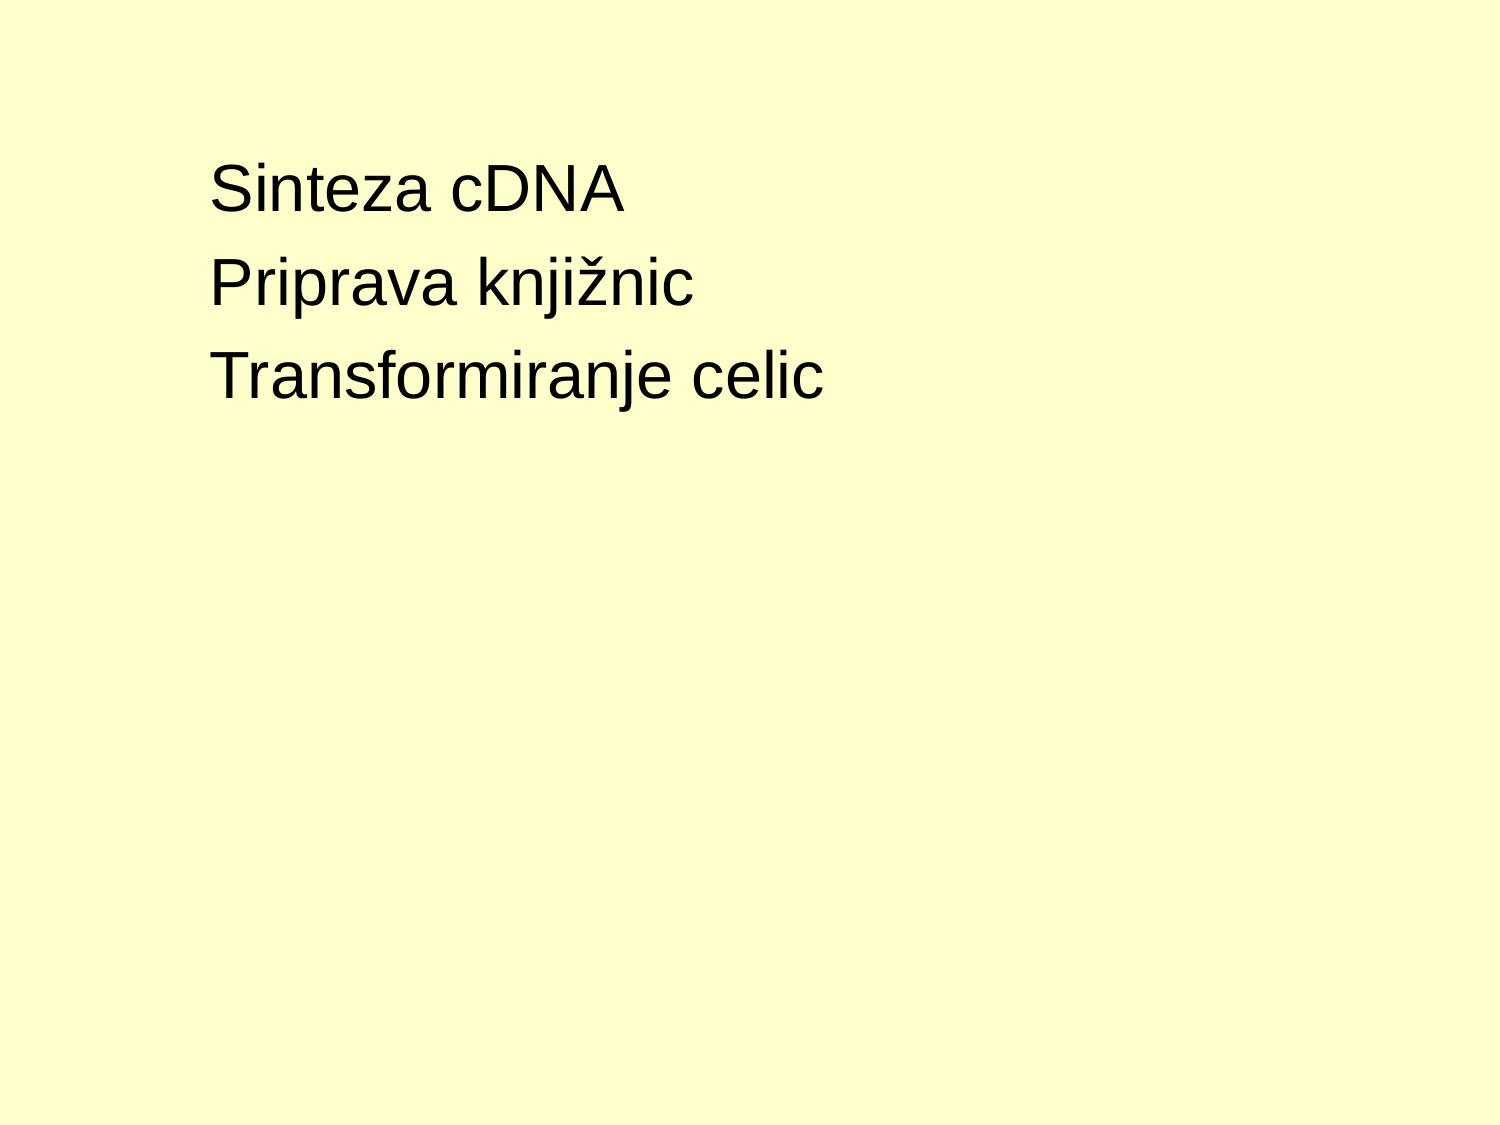

# Sinteza cDNA
Priprava knjižnic
Transformiranje celic